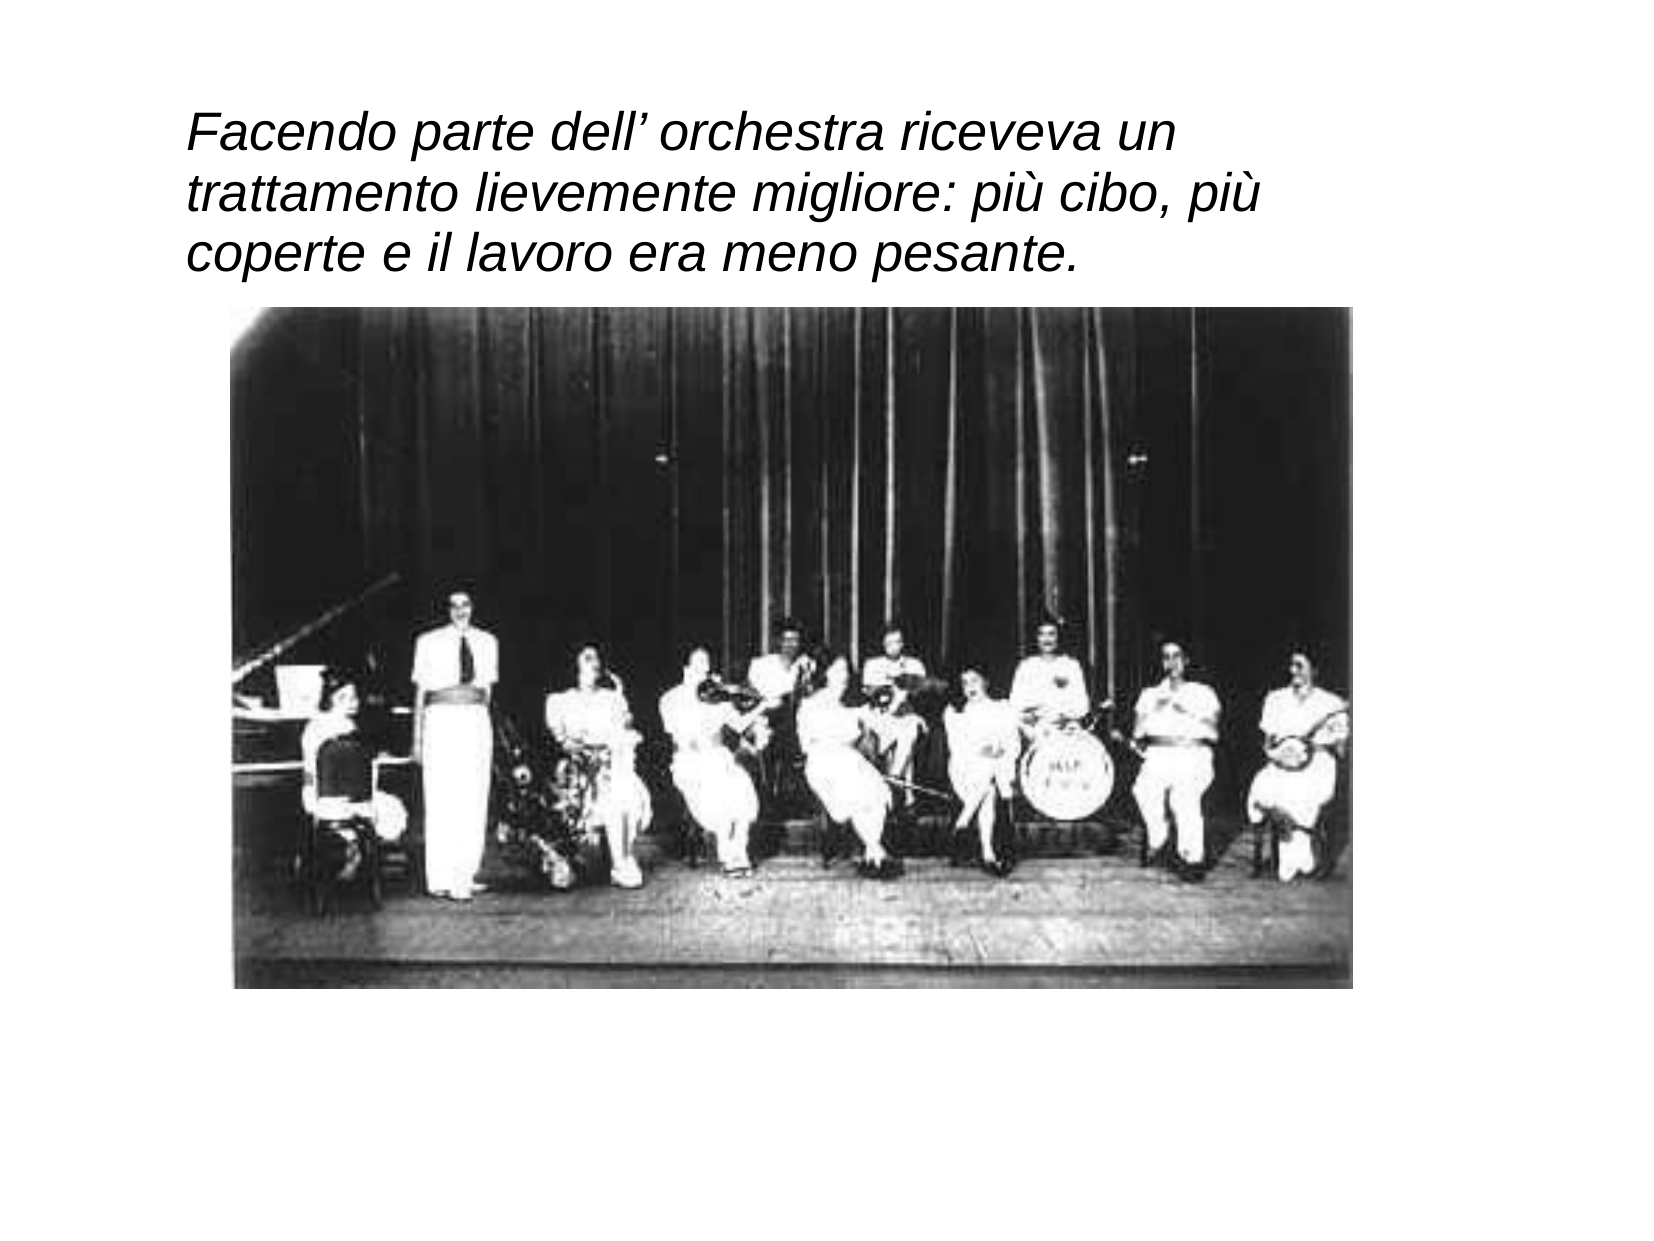

Facendo parte dell’ orchestra riceveva un trattamento lievemente migliore: più cibo, più coperte e il lavoro era meno pesante.